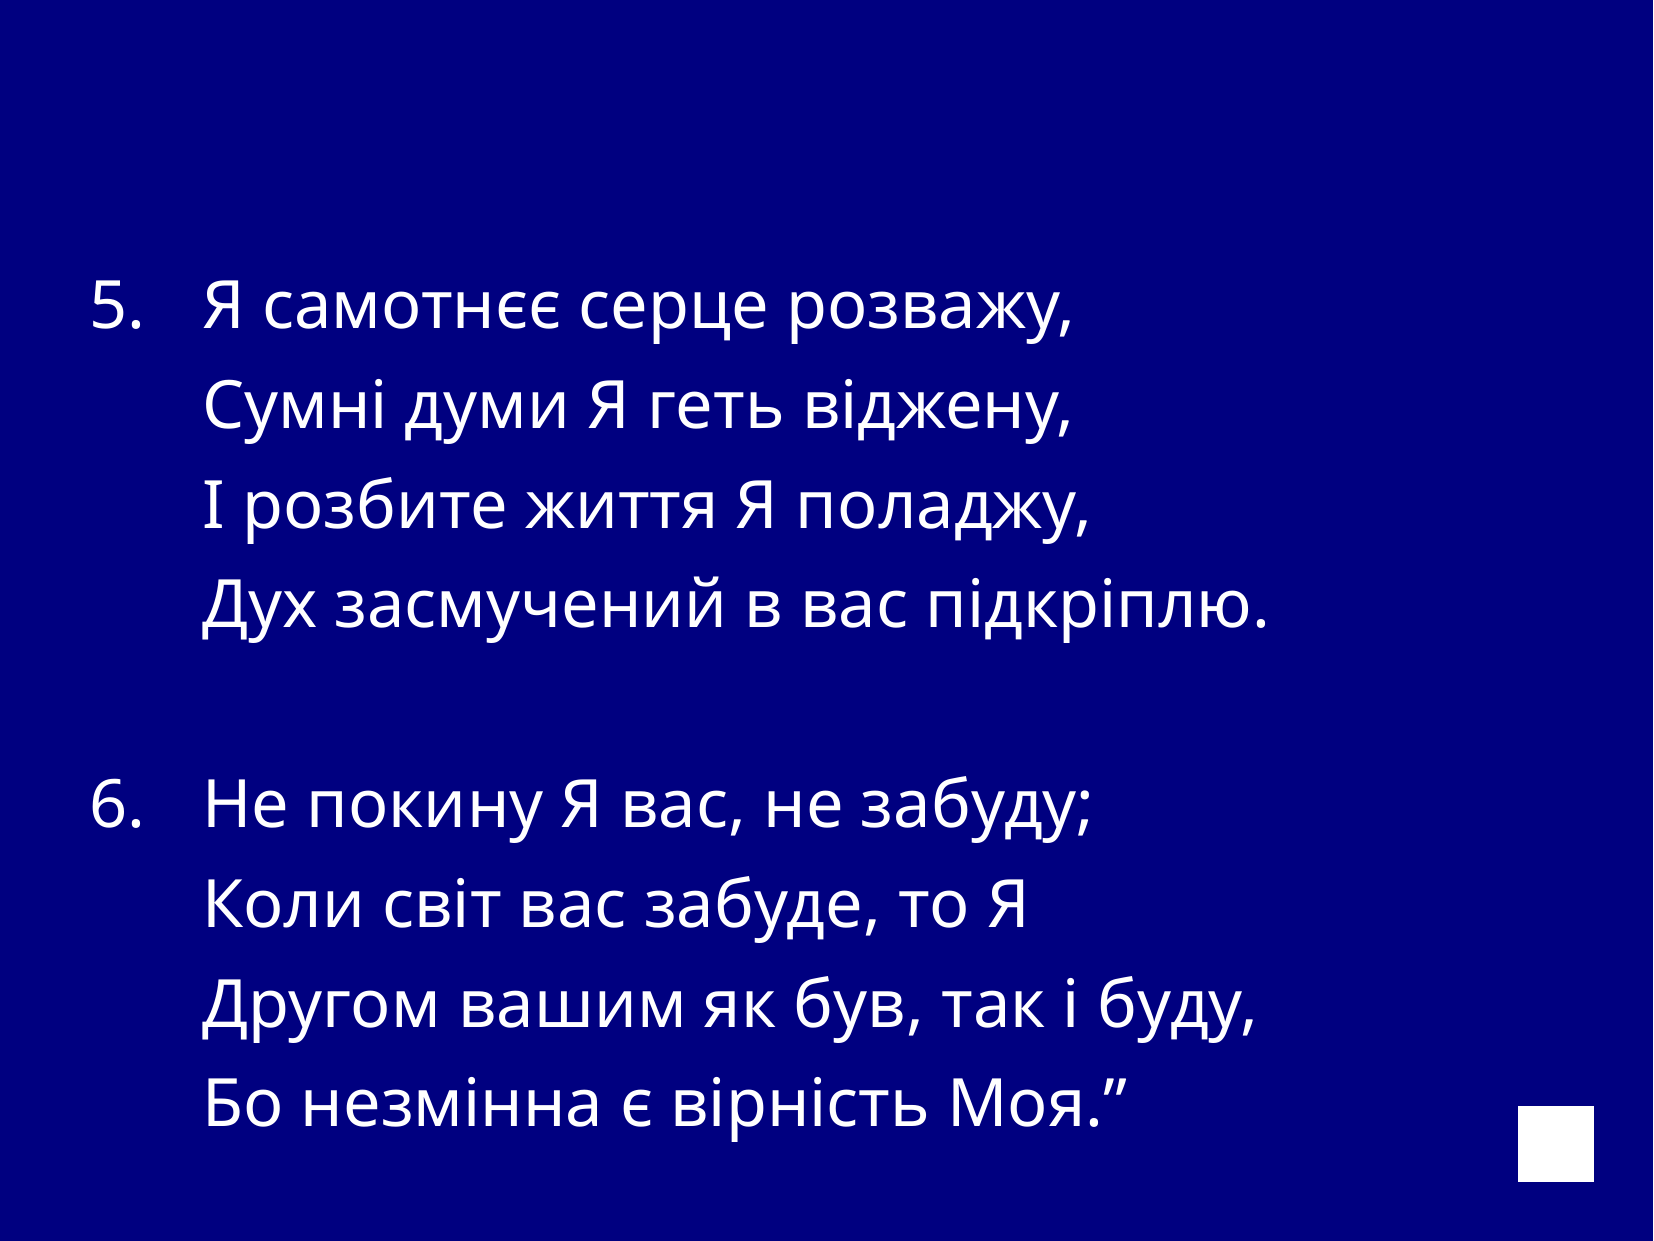

5.	Я самотнєє серце розважу,
	Сумні думи Я геть віджену,
	І розбите життя Я поладжу,
	Дух засмучений в вас підкріплю.
6.	Не покину Я вас, не забуду;
	Коли світ вас забуде, то Я
	Другом вашим як був, так і буду,
	Бо незмінна є вірність Моя.”